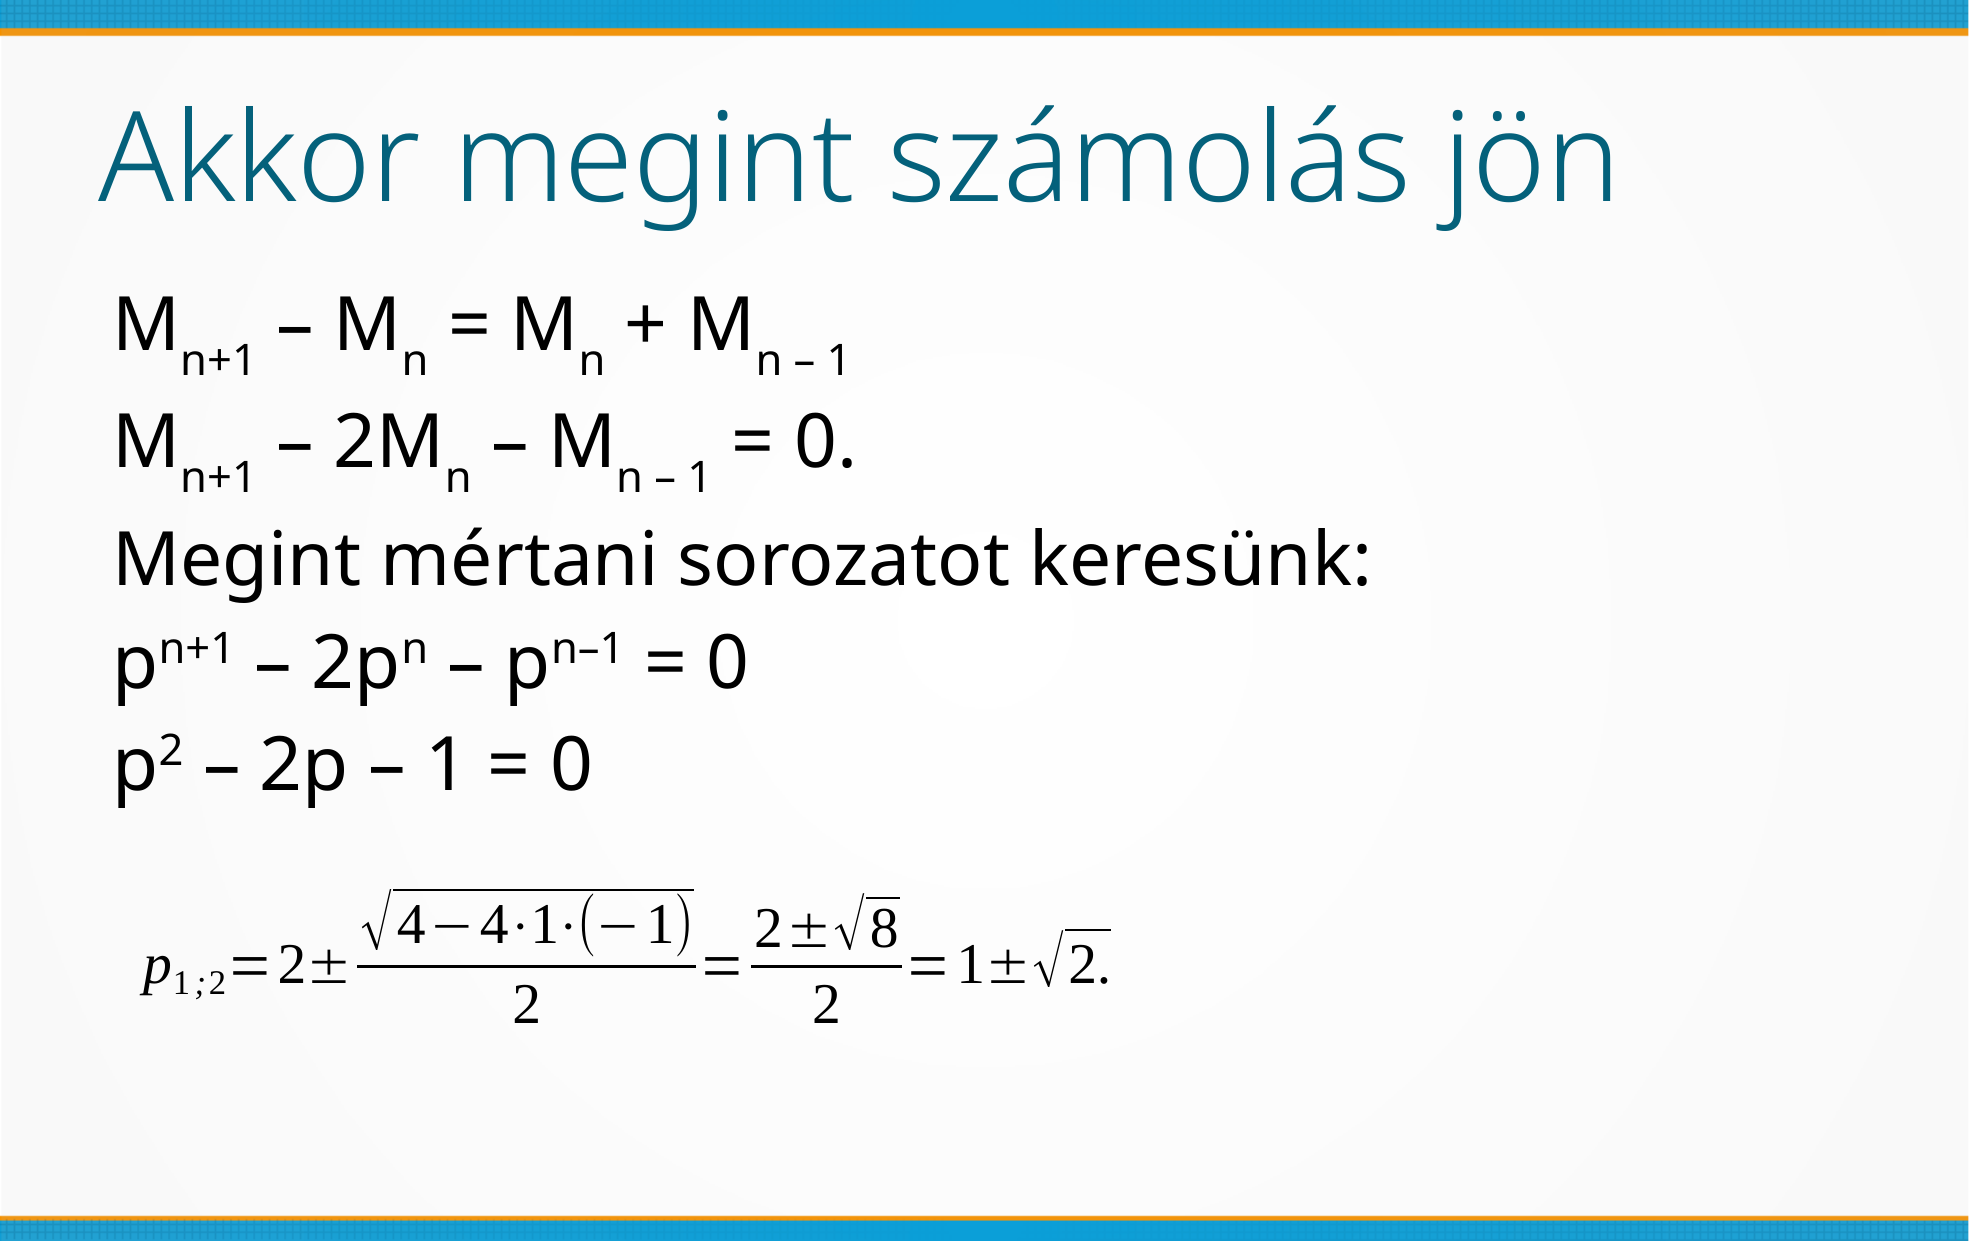

# Akkor megint számolás jön
Mn+1 – Mn = Mn + Mn – 1
Mn+1 – 2Mn – Mn – 1 = 0.
Megint mértani sorozatot keresünk:
pn+1 – 2pn – pn–1 = 0
p2 – 2p – 1 = 0